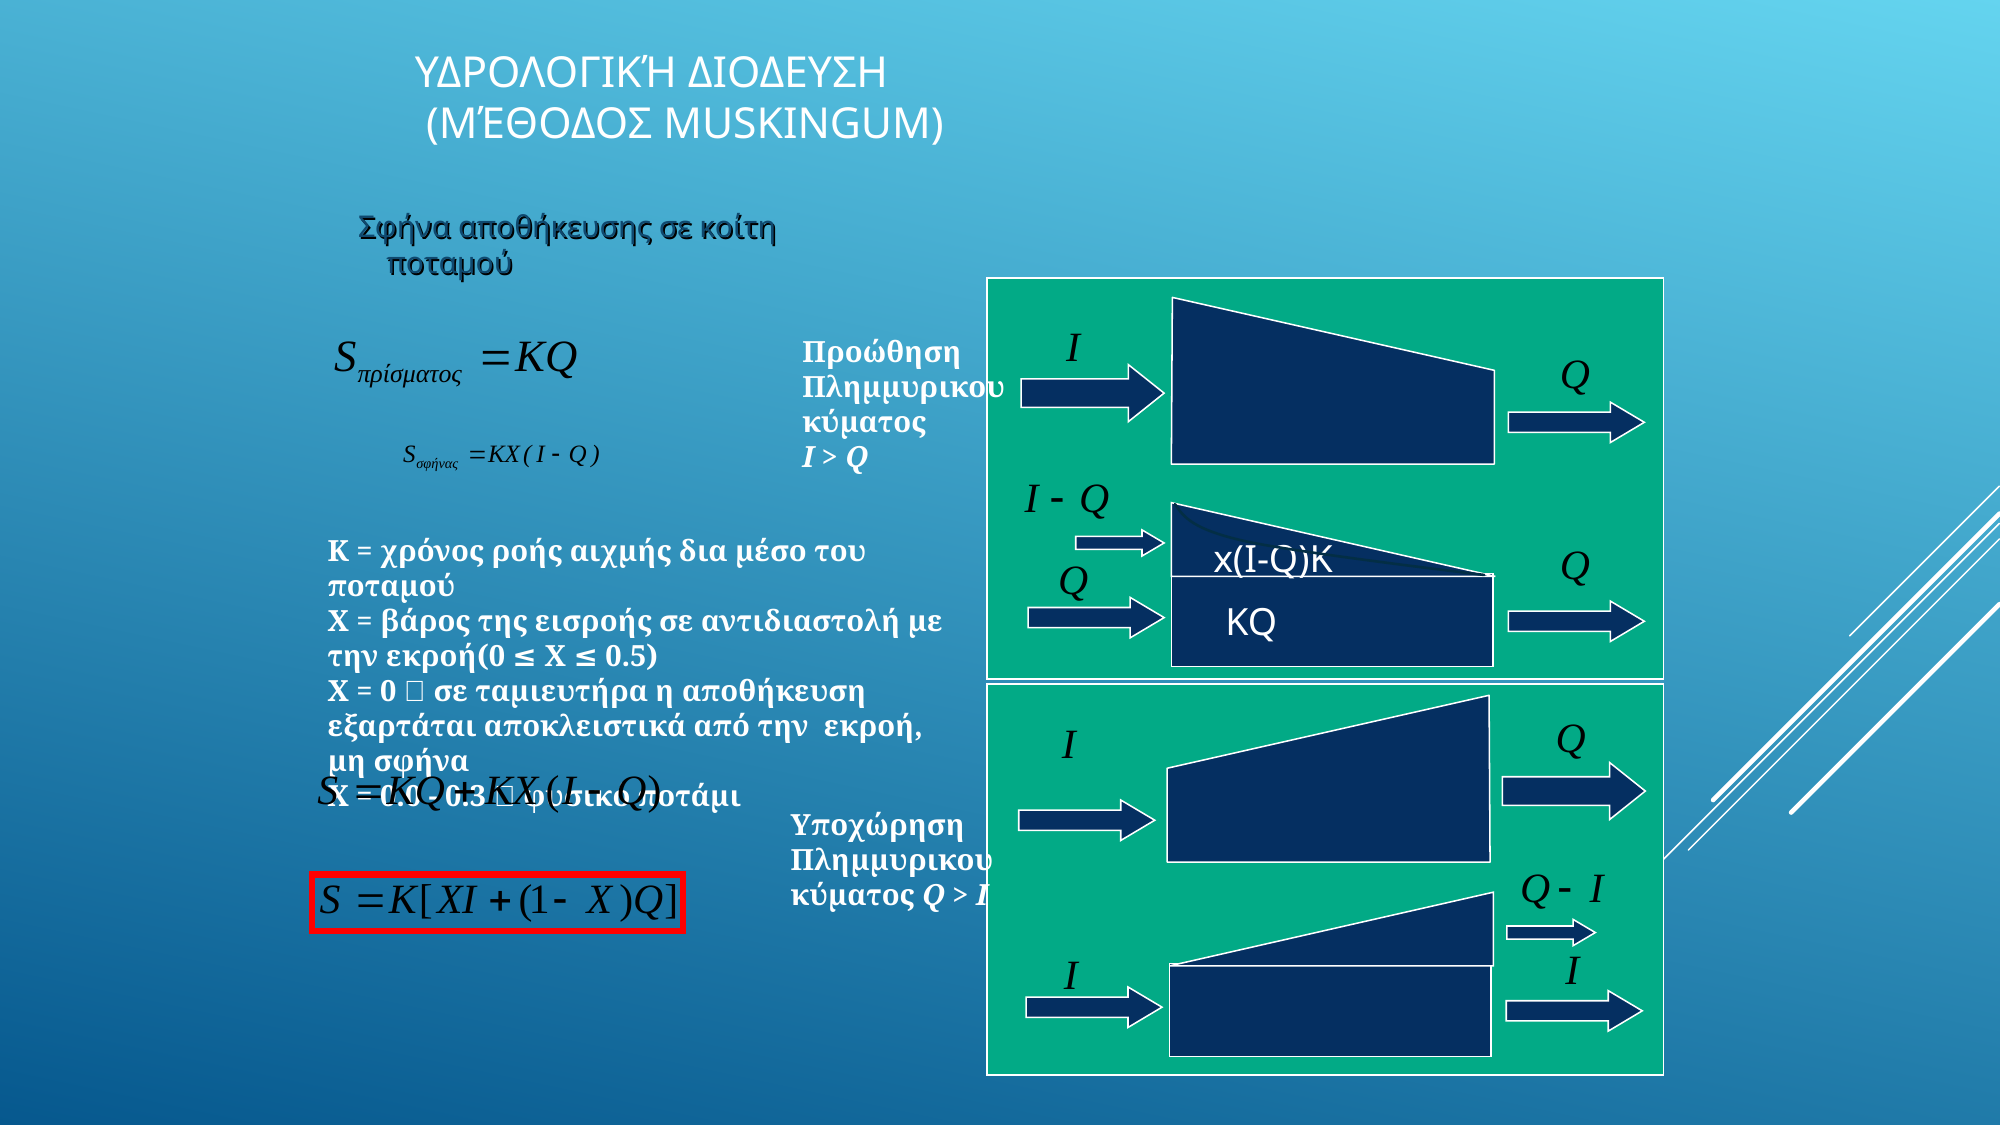

# Υδρολογική διοδευση (Μέθοδος Muskingum)
Σφήνα αποθήκευσης σε κοίτη ποταμού
Προώθηση
Πλημμυρικου
κύματος
I > Q
x(I-Q)K
K = χρόνος ροής αιχμής δια μέσο του ποταμού
X = βάρος της εισροής σε αντιδιαστολή με την εκροή(0 ≤ X ≤ 0.5)
X = 0  σε ταμιευτήρα η αποθήκευση εξαρτάται αποκλειστικά από την εκροή, μη σφήνα
X = 0.0 - 0.3  φυσικό ποτάμι
 KQ
Υποχώρηση
Πλημμυρικου
κύματος Q > I